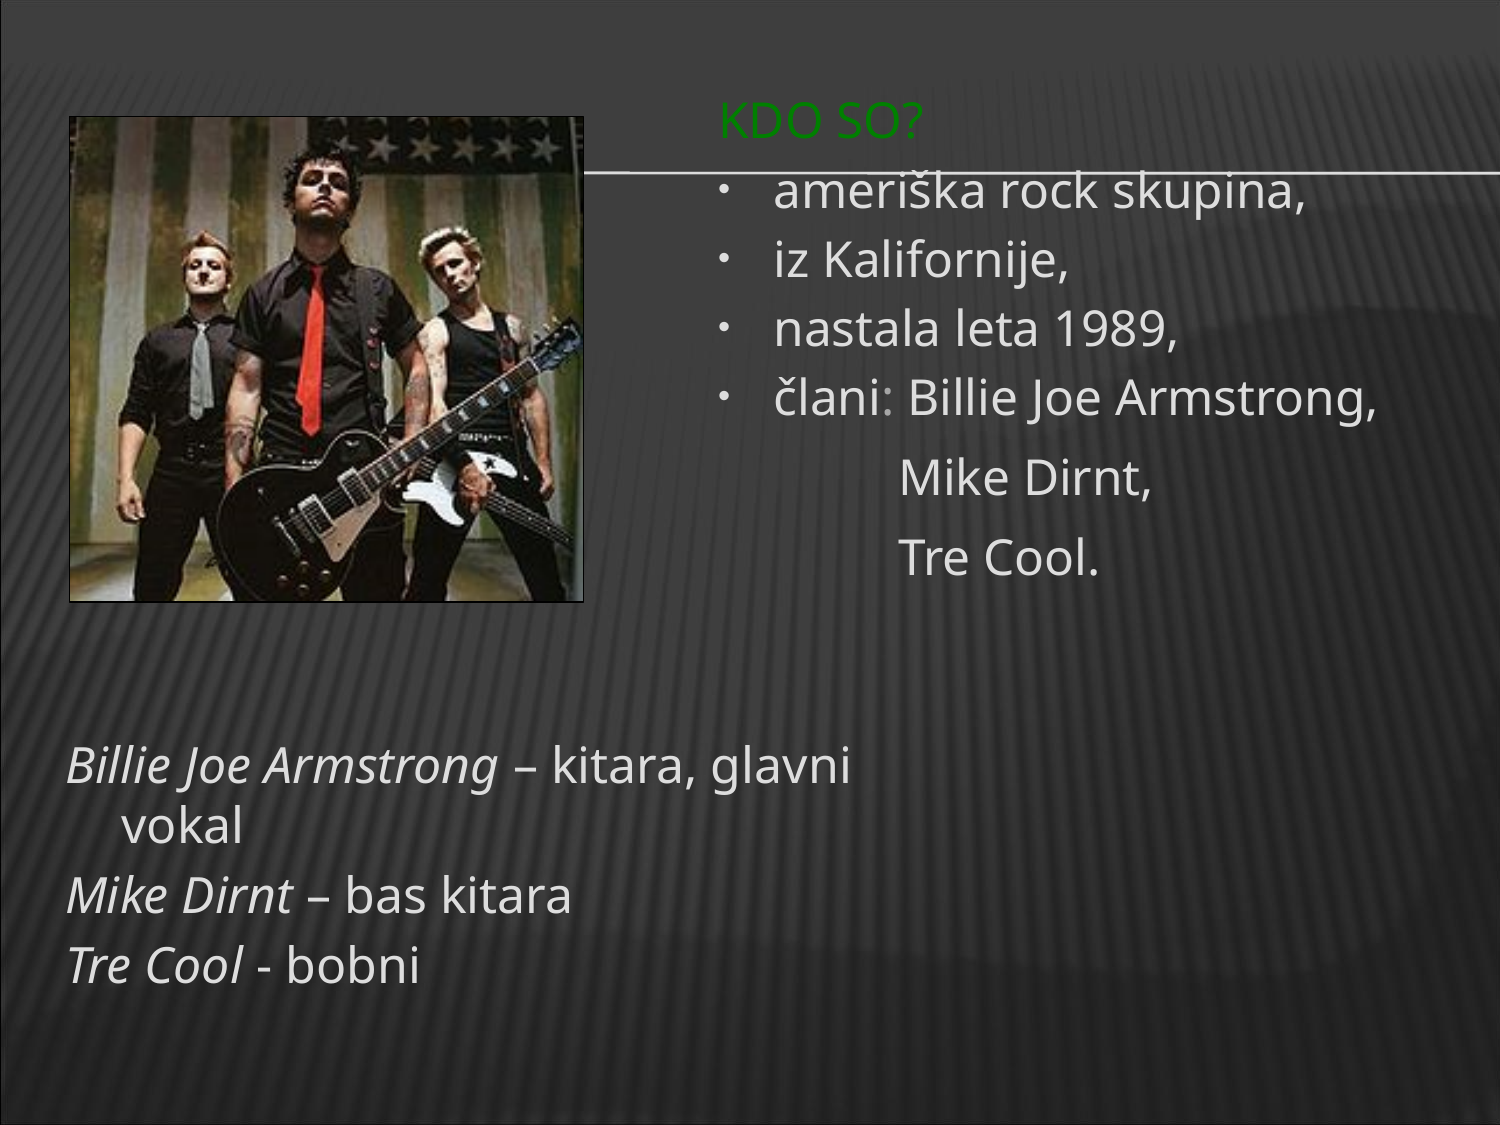

# KDO SO?
ameriška rock skupina,
iz Kalifornije,
nastala leta 1989,
člani: Billie Joe Armstrong,
 Mike Dirnt,
 Tre Cool.
Billie Joe Armstrong – kitara, glavni vokal
Mike Dirnt – bas kitara
Tre Cool - bobni